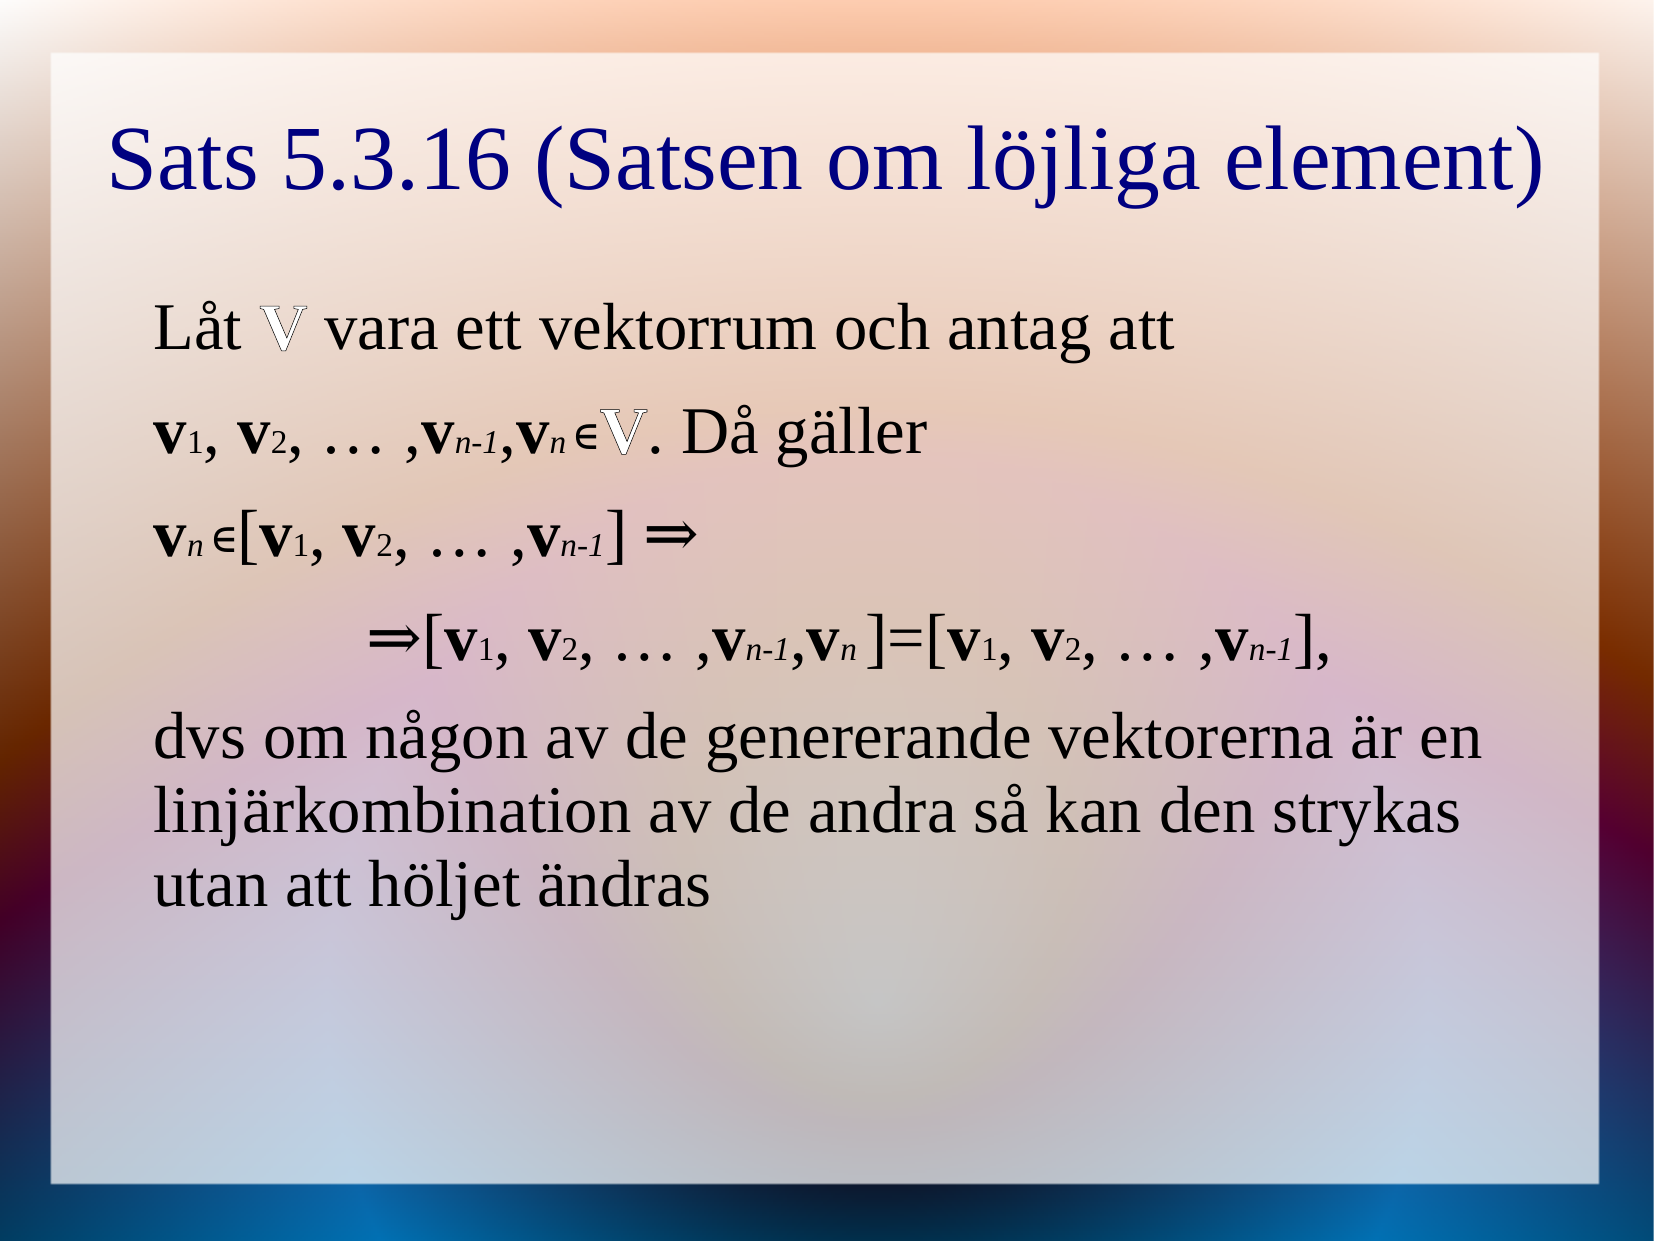

# Sats 5.3.16 (Satsen om löjliga element)
Låt V vara ett vektorrum och antag att
v1, v2, … ,vn-1,vn ∊V. Då gäller
vn ∊[v1, v2, … ,vn-1] ⇒
⇒[v1, v2, … ,vn-1,vn ]=[v1, v2, … ,vn-1],
dvs om någon av de genererande vektorerna är en linjärkombination av de andra så kan den strykas utan att höljet ändras